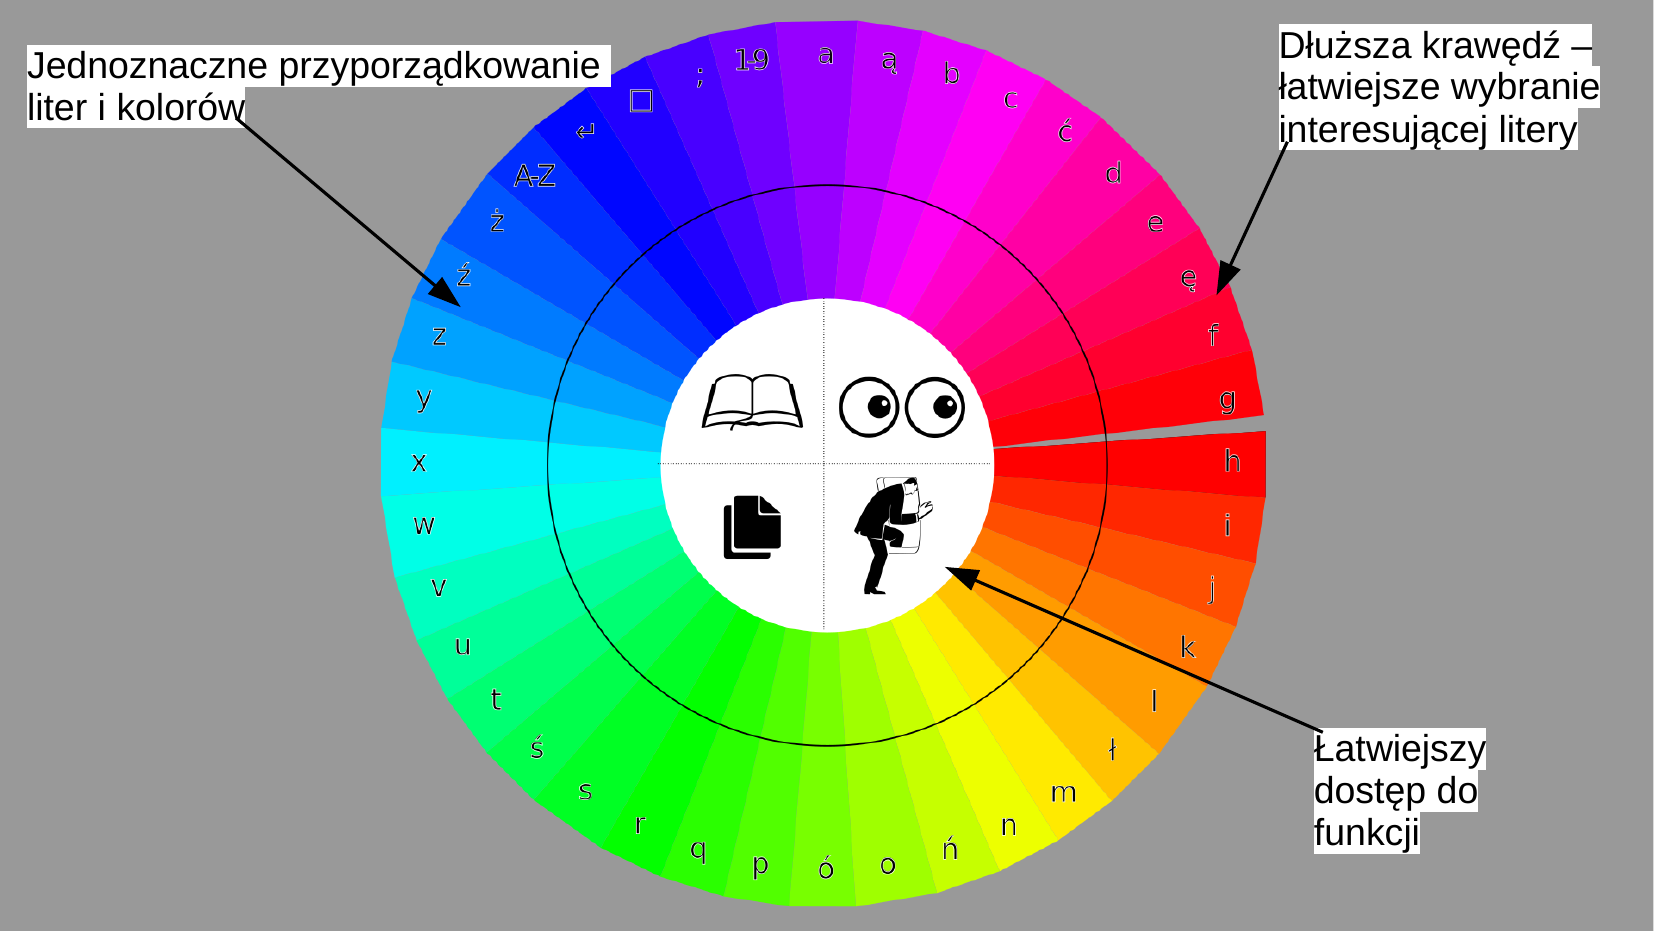

Dłuższa krawędź – łatwiejsze wybranie interesującej litery
Jednoznaczne przyporządkowanie
liter i kolorów
Łatwiejszy dostęp do funkcji